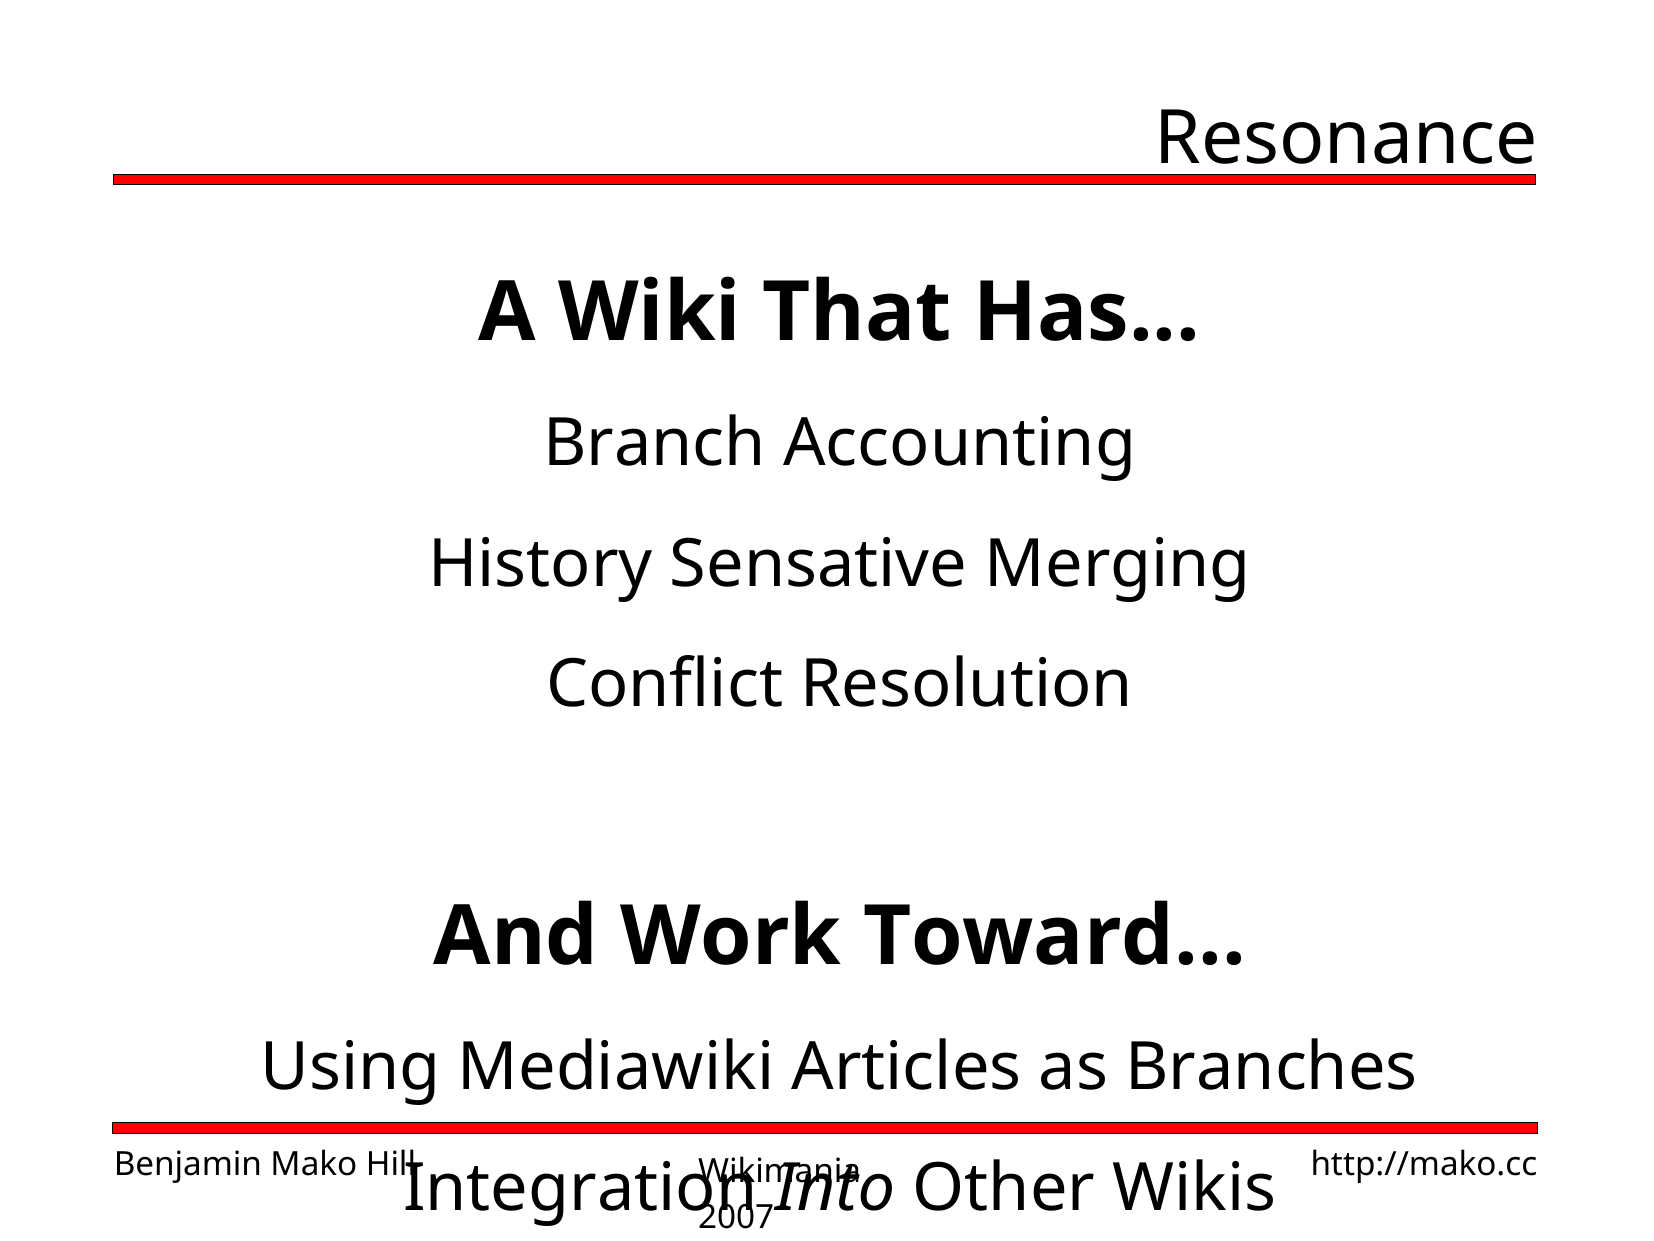

# Resonance
A Wiki That Has...
Branch Accounting
History Sensative Merging
Conflict Resolution
And Work Toward...
Using Mediawiki Articles as Branches
Integration Into Other Wikis